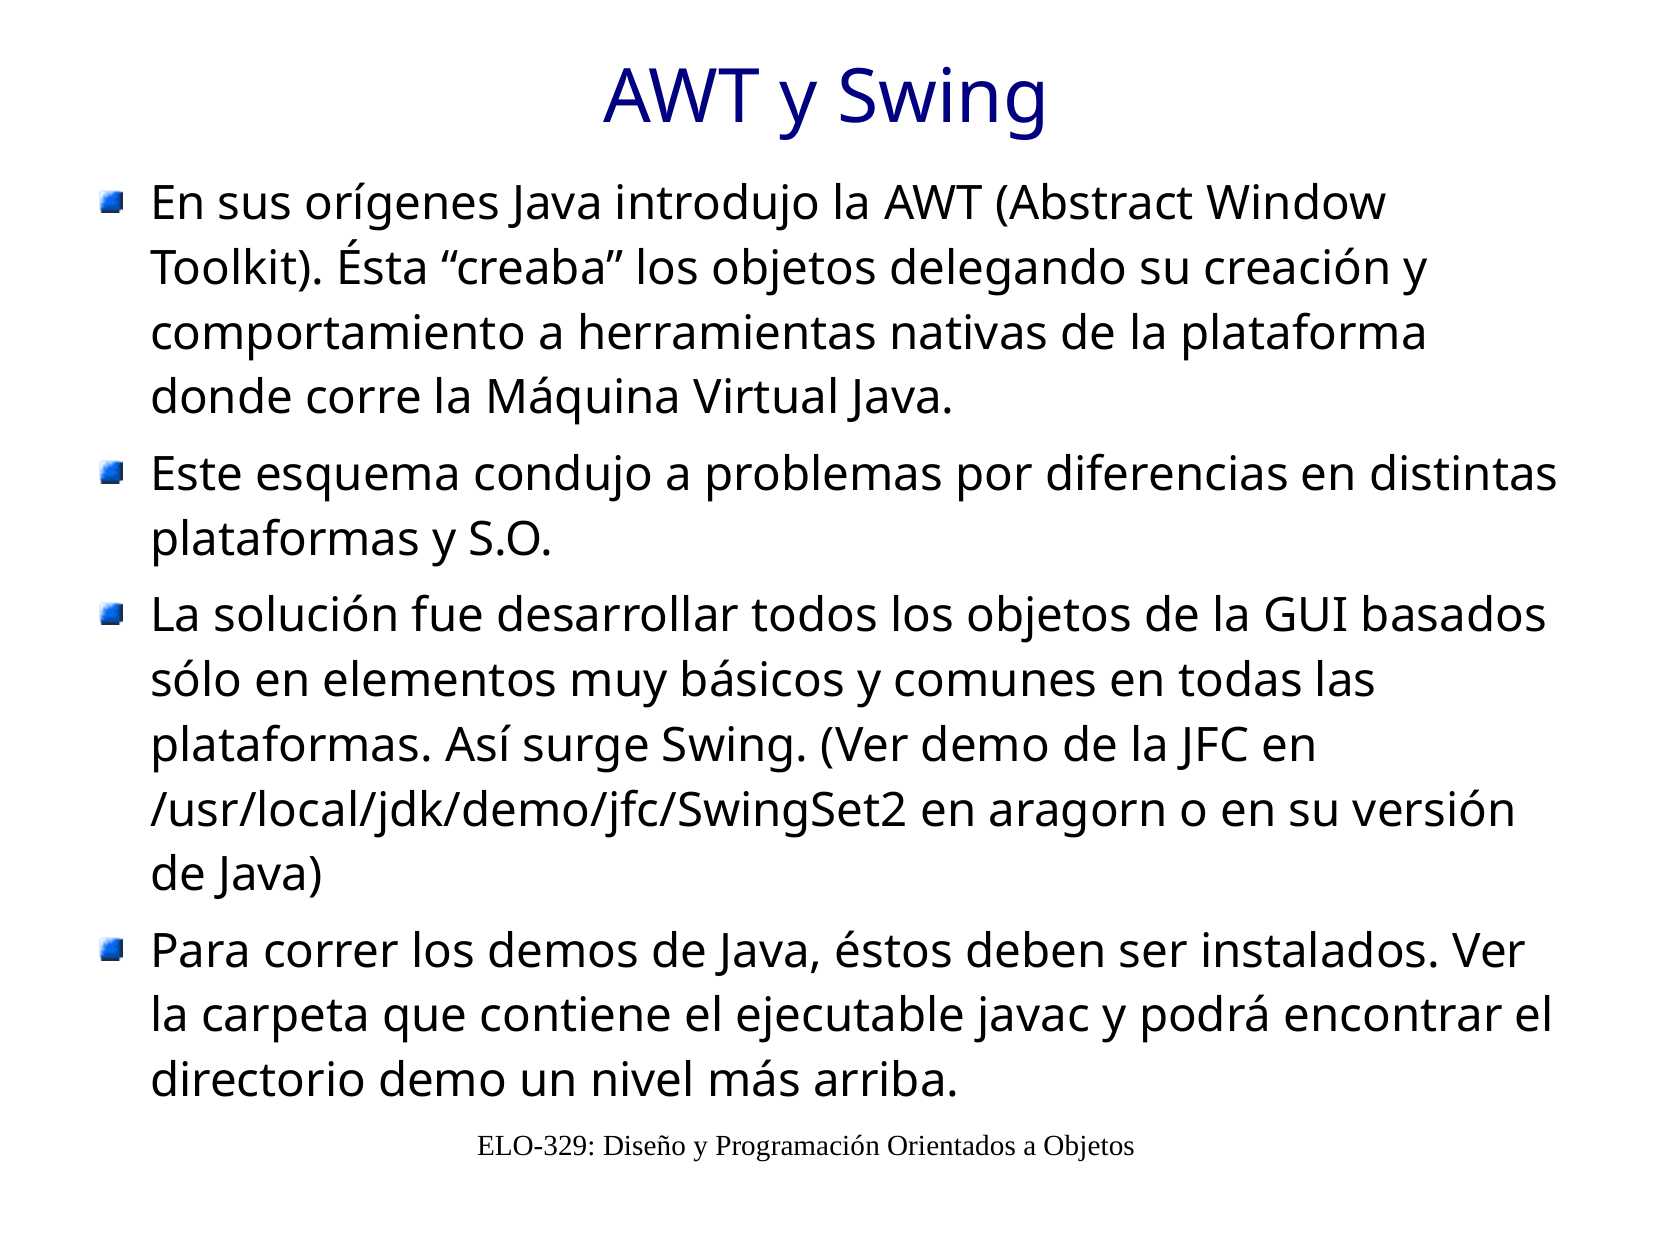

# AWT y Swing
En sus orígenes Java introdujo la AWT (Abstract Window Toolkit). Ésta “creaba” los objetos delegando su creación y comportamiento a herramientas nativas de la plataforma donde corre la Máquina Virtual Java.
Este esquema condujo a problemas por diferencias en distintas plataformas y S.O.
La solución fue desarrollar todos los objetos de la GUI basados sólo en elementos muy básicos y comunes en todas las plataformas. Así surge Swing. (Ver demo de la JFC en /usr/local/jdk/demo/jfc/SwingSet2 en aragorn o en su versión de Java)‏
Para correr los demos de Java, éstos deben ser instalados. Ver la carpeta que contiene el ejecutable javac y podrá encontrar el directorio demo un nivel más arriba.